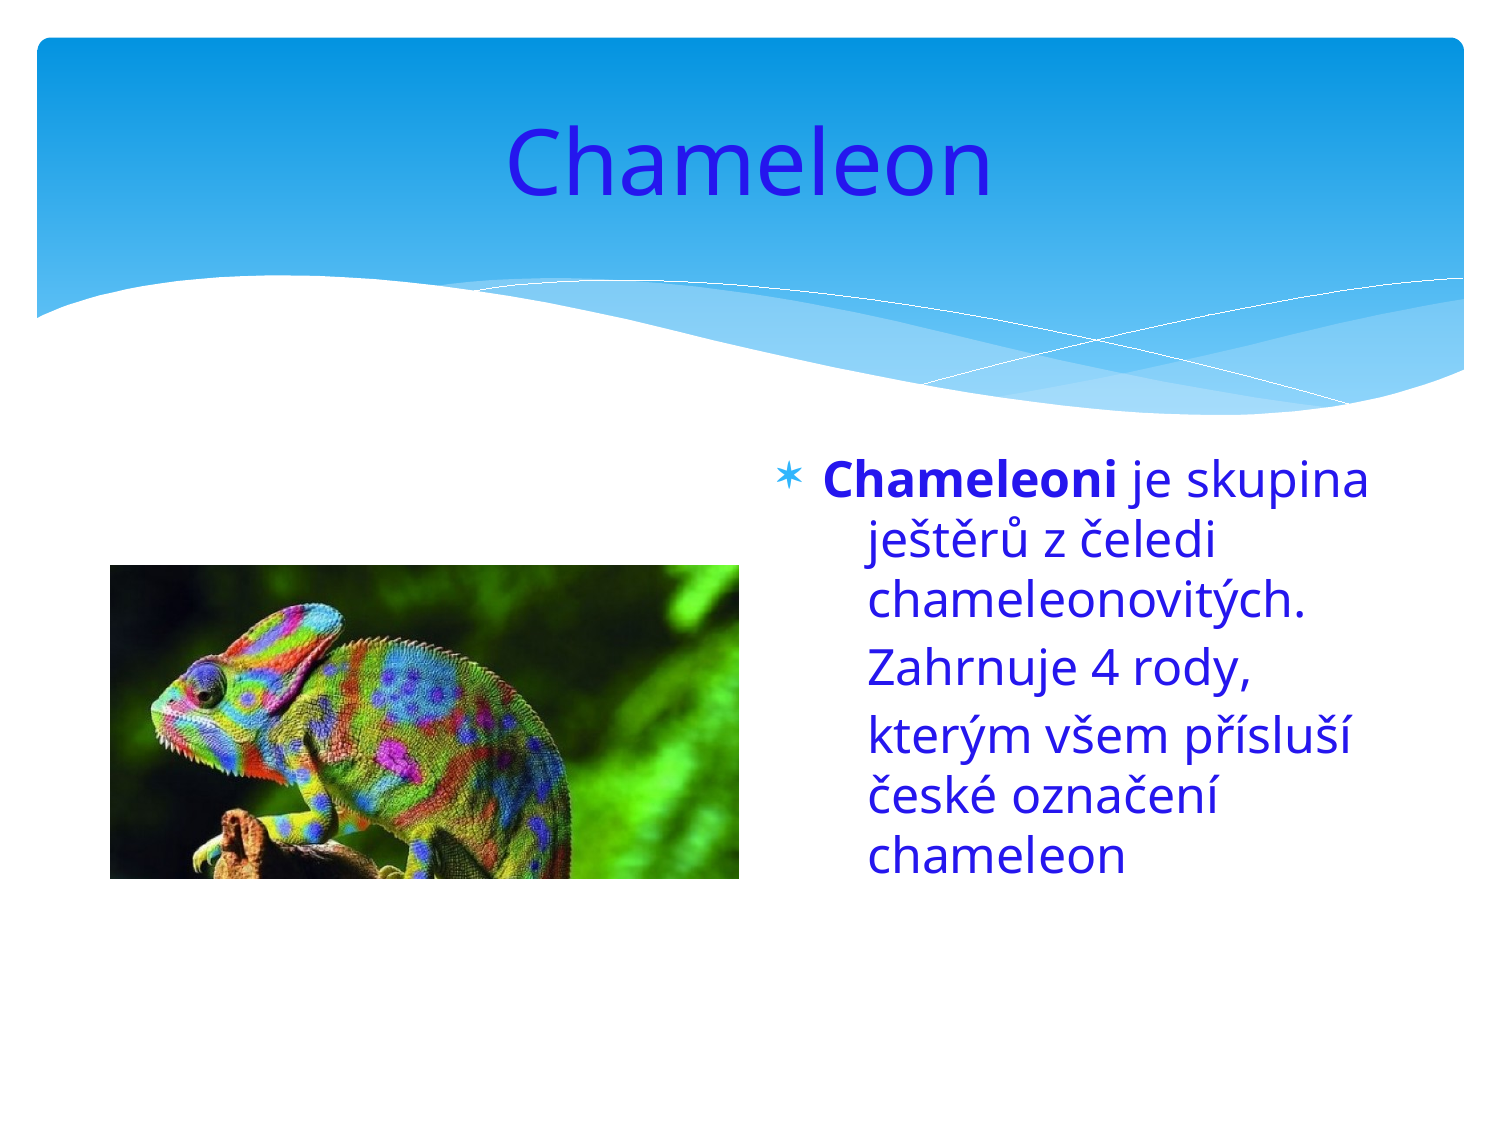

# Chameleon
Chameleoni je skupina ještěrů z čeledi chameleonovitých. Zahrnuje 4 rody, kterým všem přísluší české označení chameleon